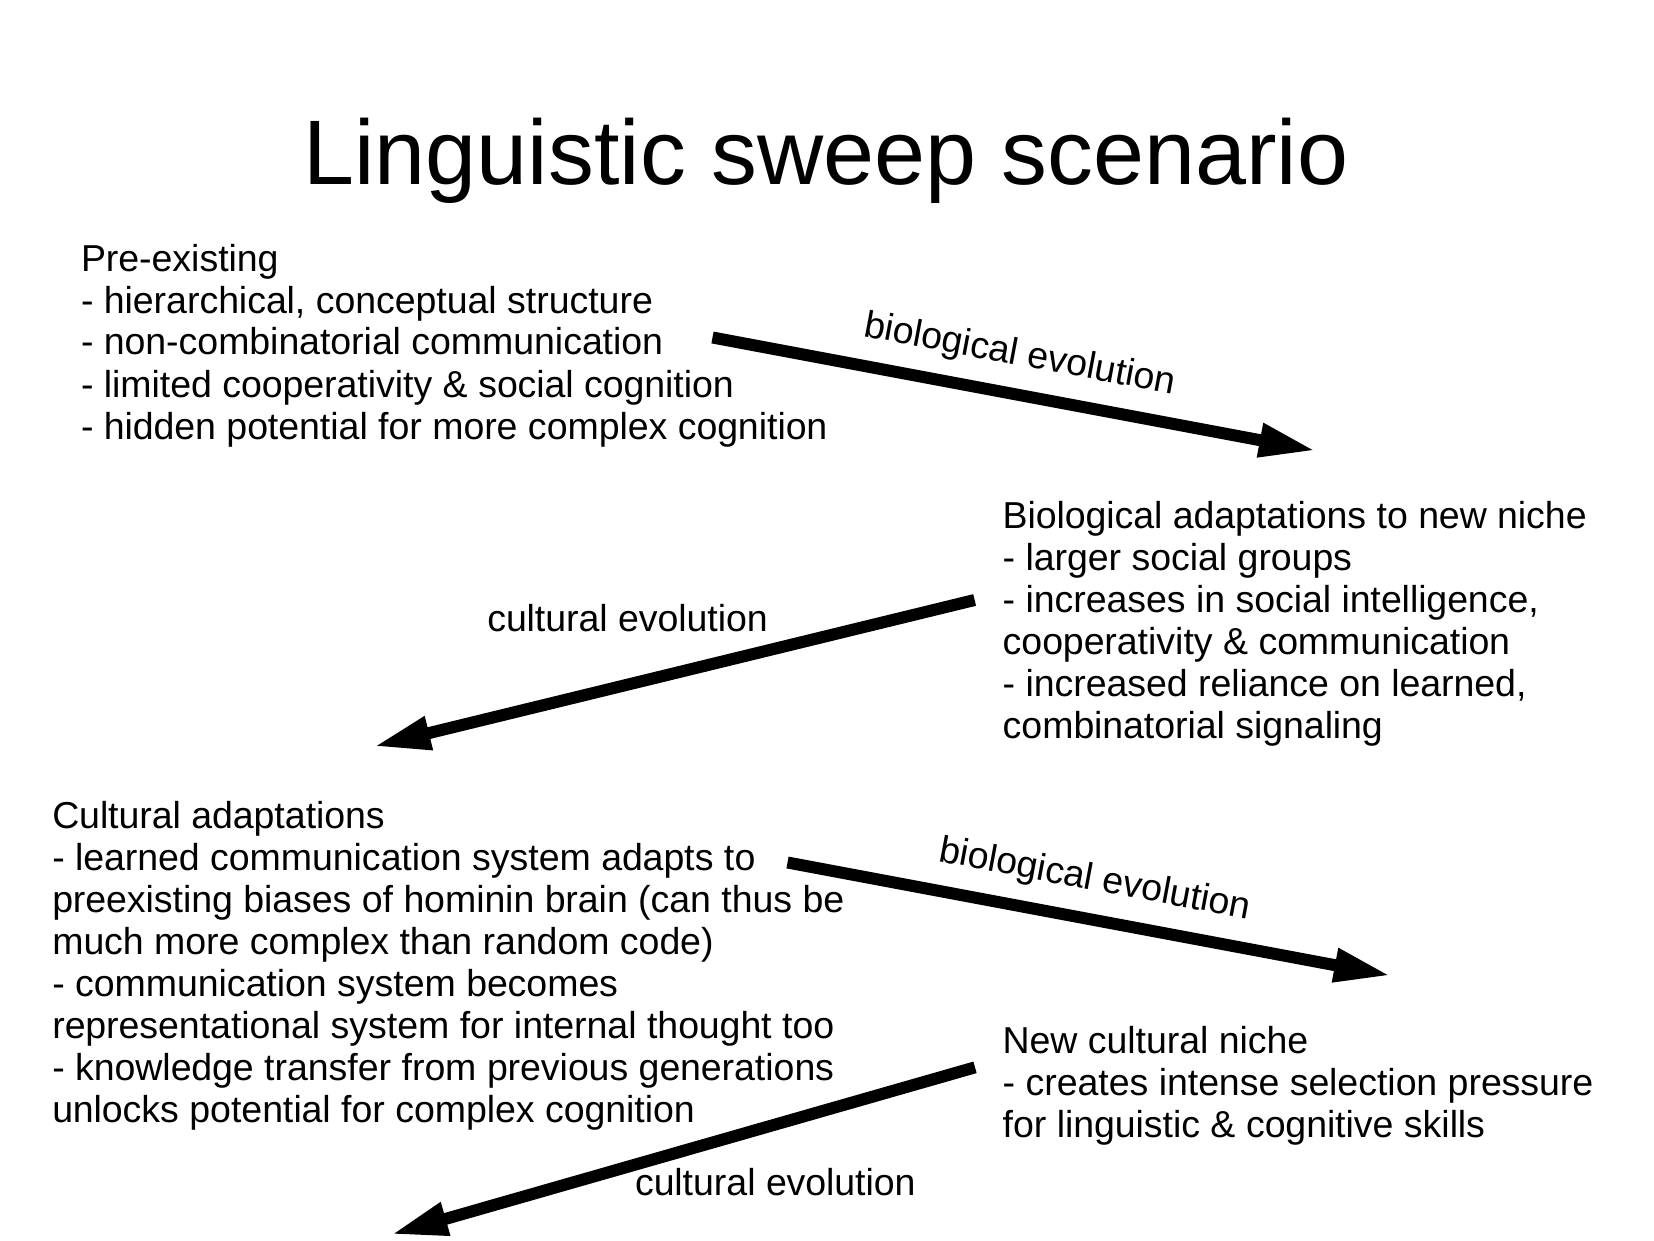

# Linguistic sweep scenario
Pre-existing
- hierarchical, conceptual structure
- non-combinatorial communication
- limited cooperativity & social cognition
- hidden potential for more complex cognition
biological evolution
Biological adaptations to new niche
- larger social groups
- increases in social intelligence, cooperativity & communication
- increased reliance on learned, combinatorial signaling
cultural evolution
Cultural adaptations
- learned communication system adapts to preexisting biases of hominin brain (can thus be much more complex than random code)
- communication system becomes representational system for internal thought too
- knowledge transfer from previous generations unlocks potential for complex cognition
biological evolution
New cultural niche
- creates intense selection pressure for linguistic & cognitive skills
cultural evolution